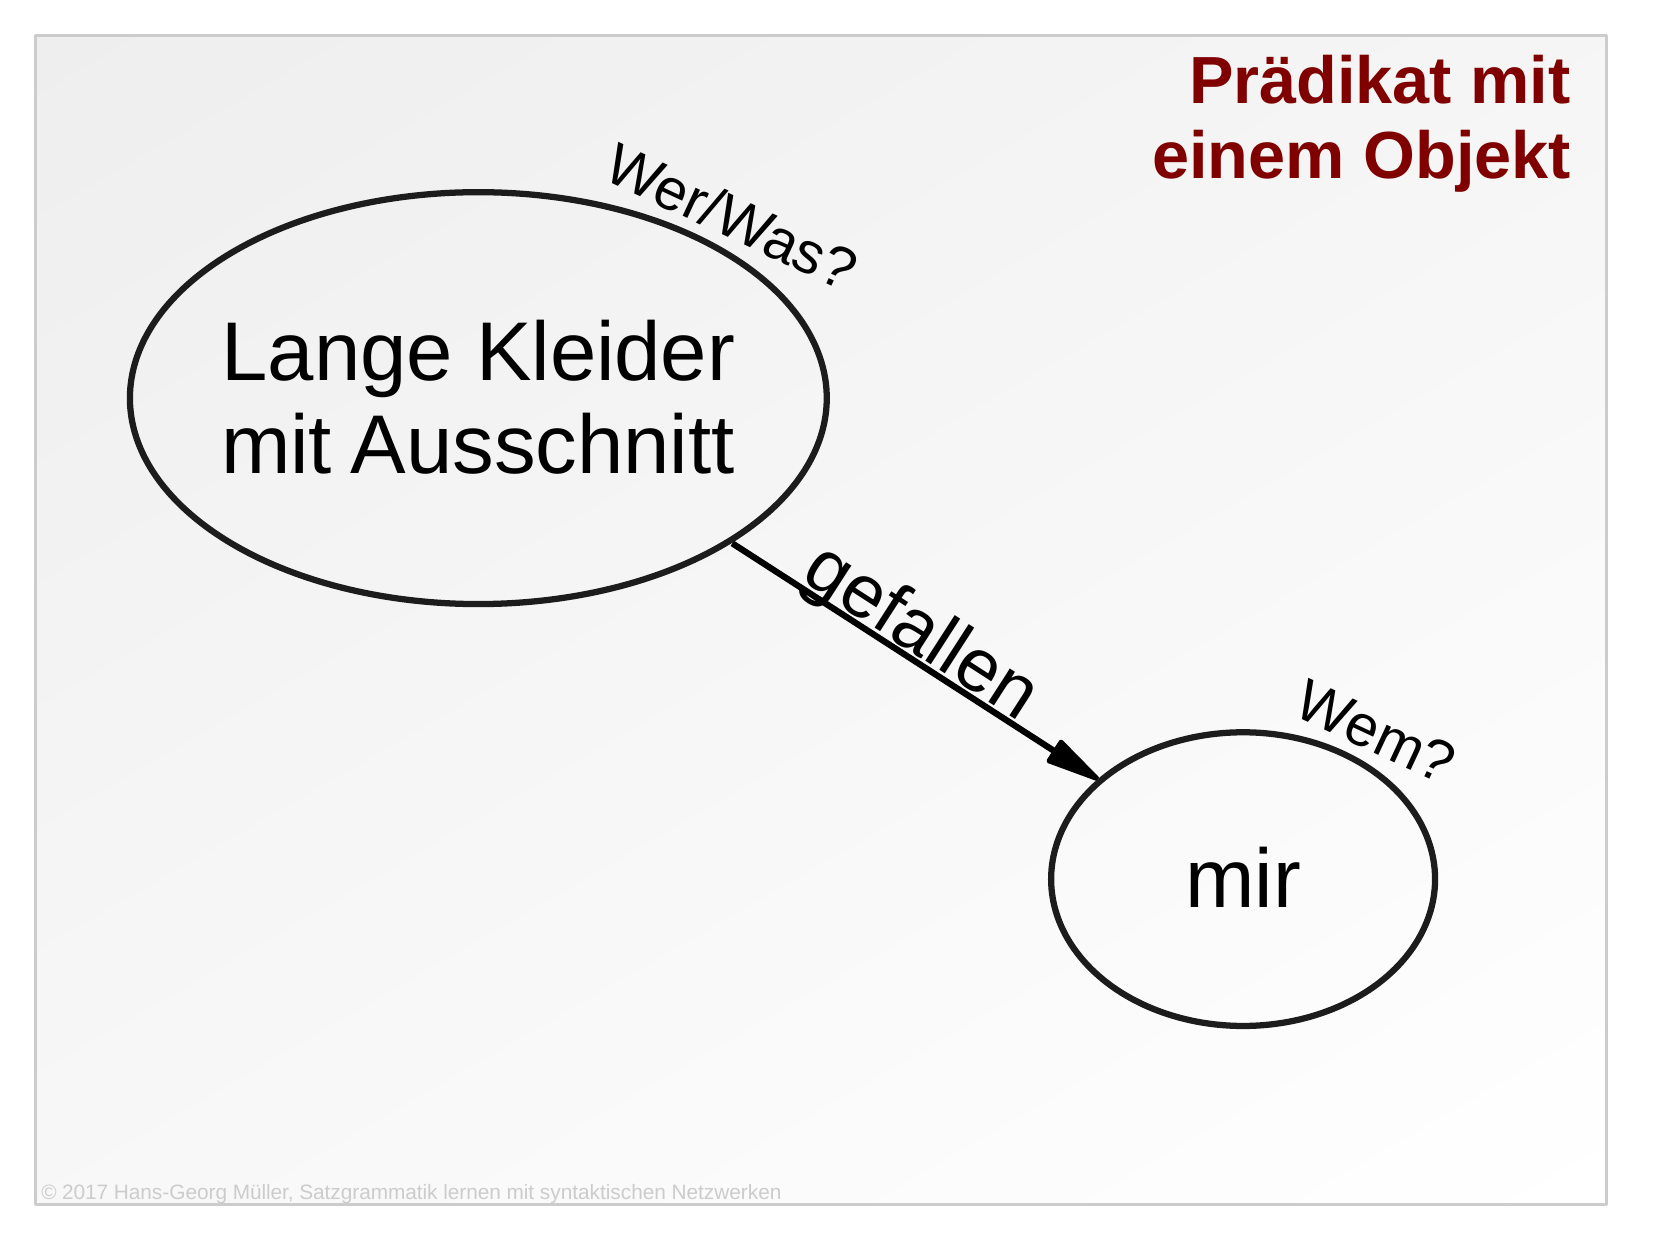

# Prädikat mit einem Objekt
Wer/Was?
Lange Kleider
mit Ausschnitt
gefallen
Wem?
mir